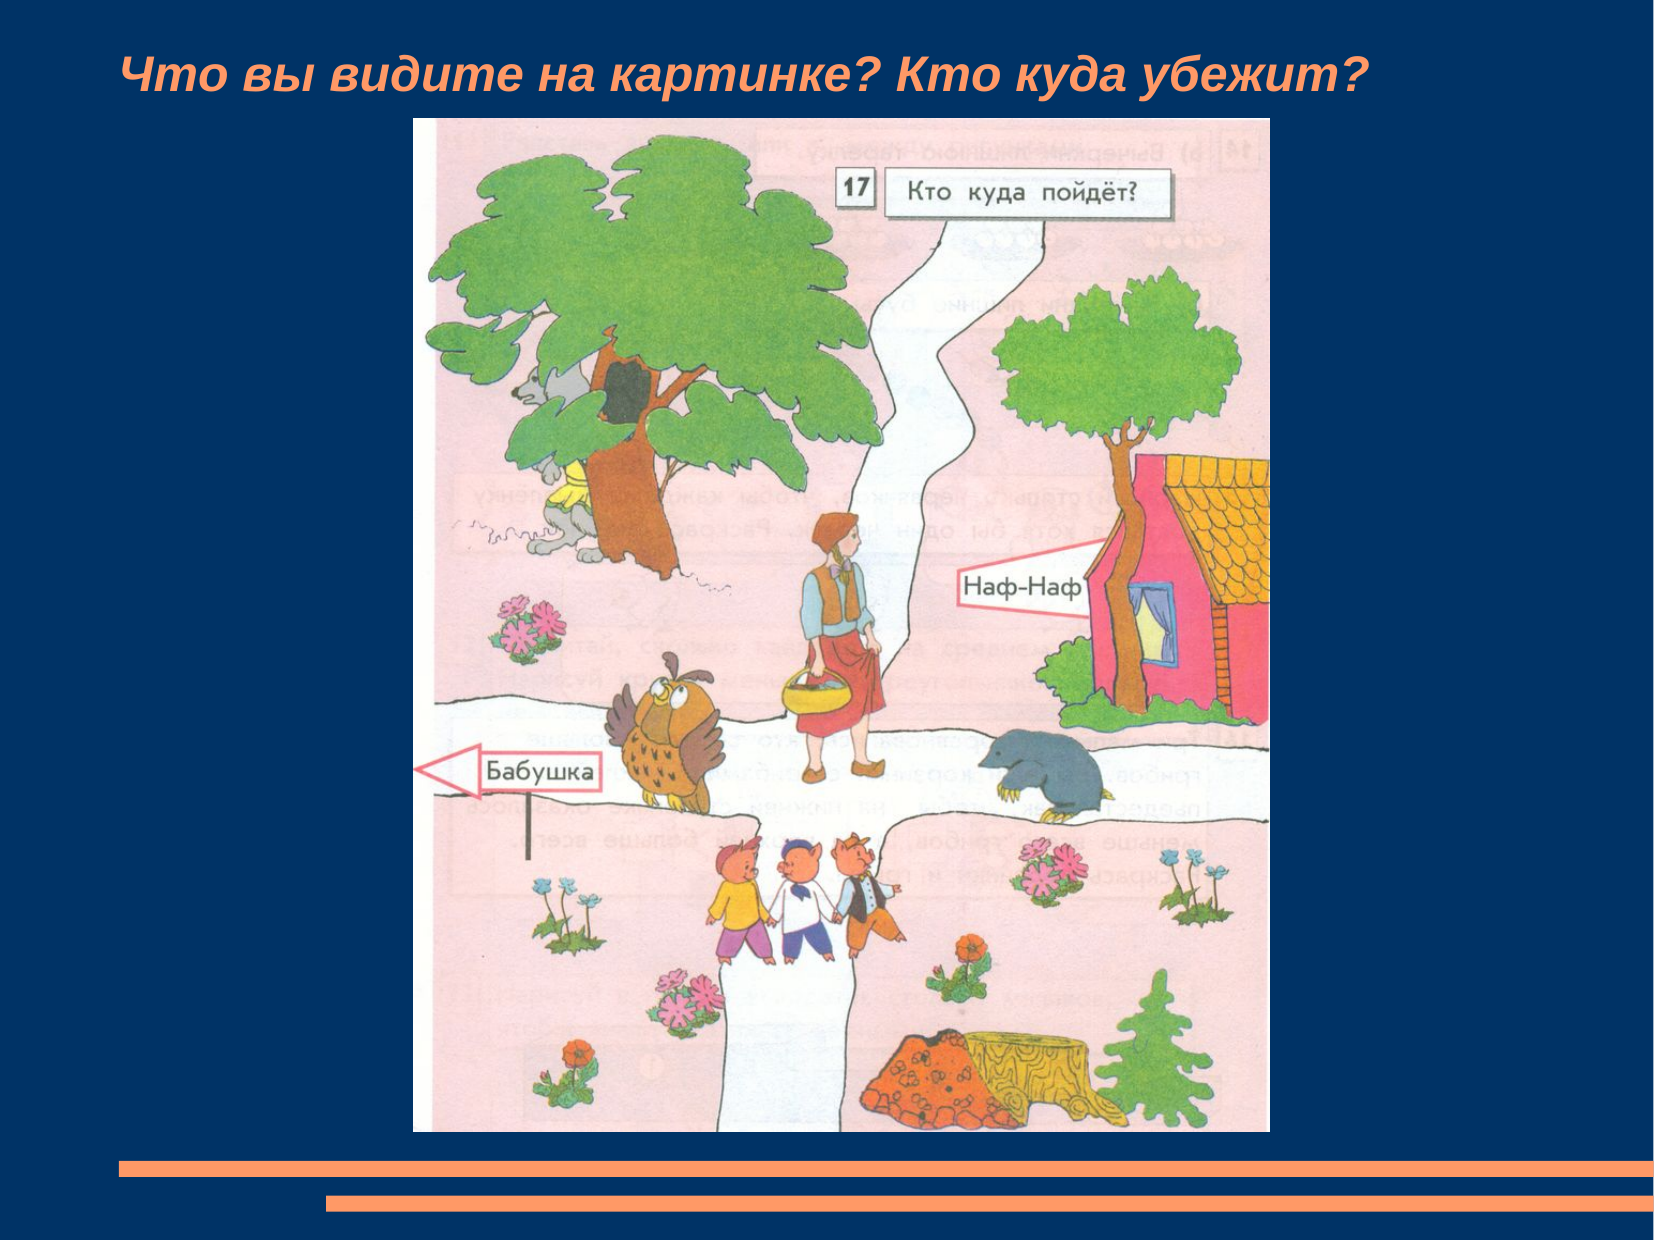

# Что вы видите на картинке? Кто куда убежит?